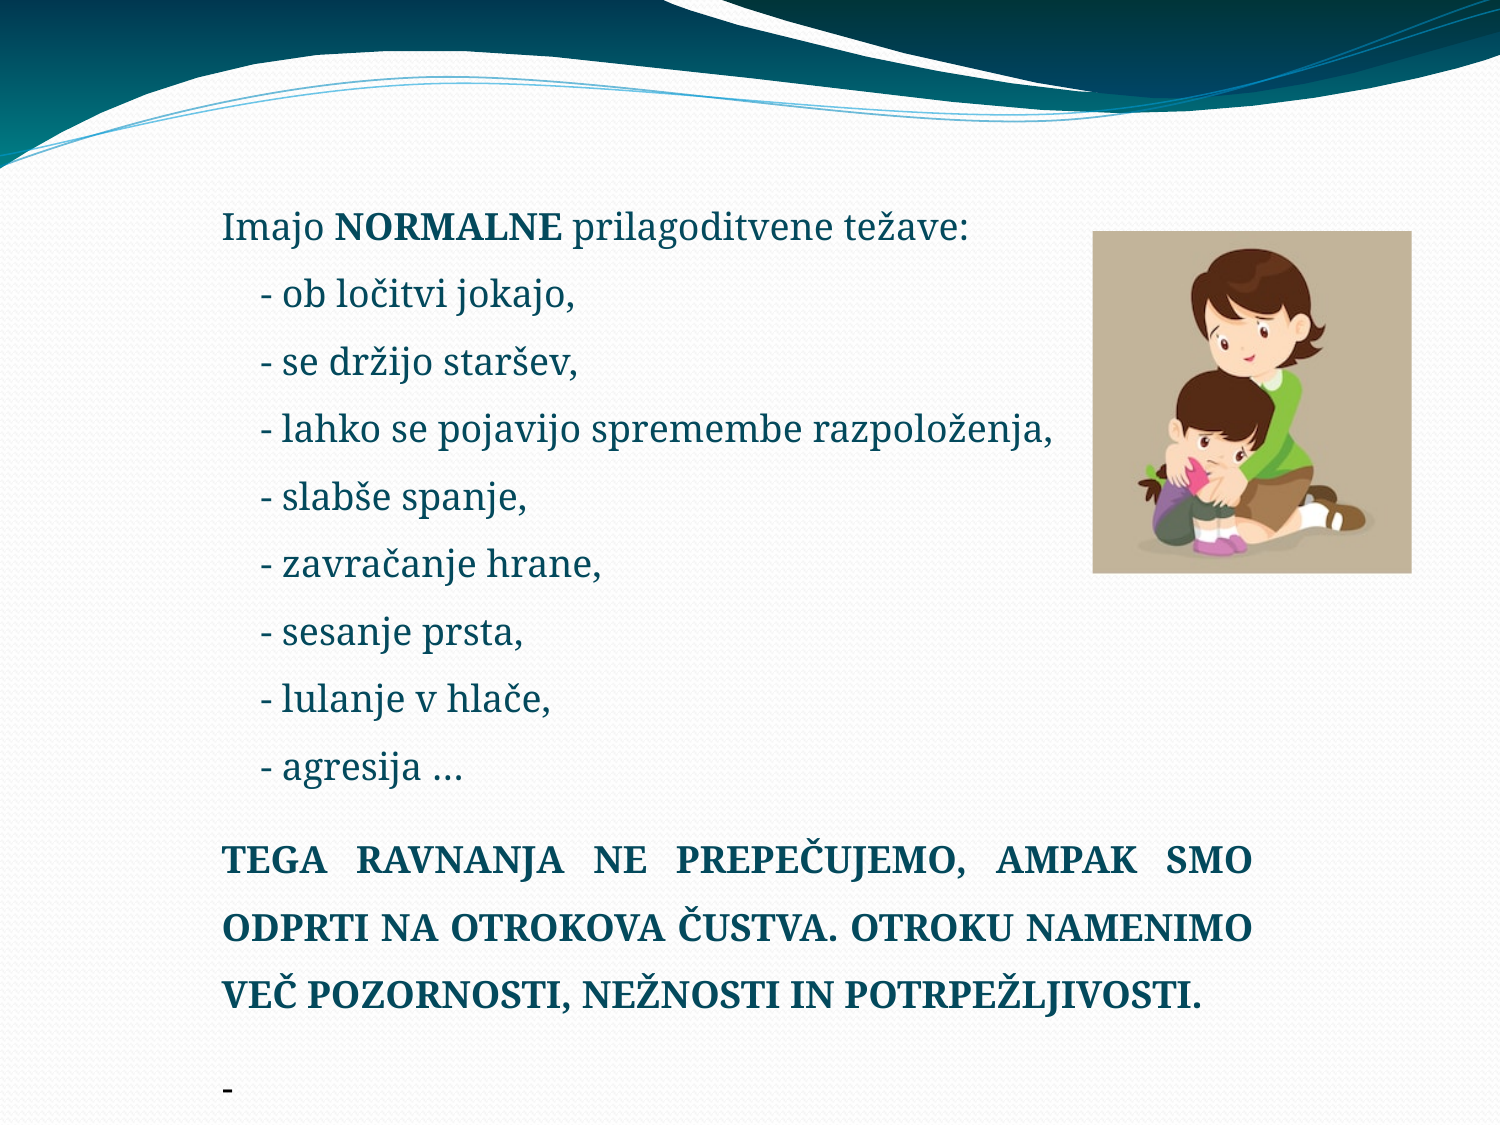

Imajo NORMALNE prilagoditvene težave:
 - ob ločitvi jokajo,
 - se držijo staršev,
 - lahko se pojavijo spremembe razpoloženja,
 - slabše spanje,
 - zavračanje hrane,
 - sesanje prsta,
 - lulanje v hlače,
 - agresija …
TEGA RAVNANJA NE PREPEČUJEMO, AMPAK SMO ODPRTI NA OTROKOVA ČUSTVA. OTROKU NAMENIMO VEČ POZORNOSTI, NEŽNOSTI IN POTRPEŽLJIVOSTI.